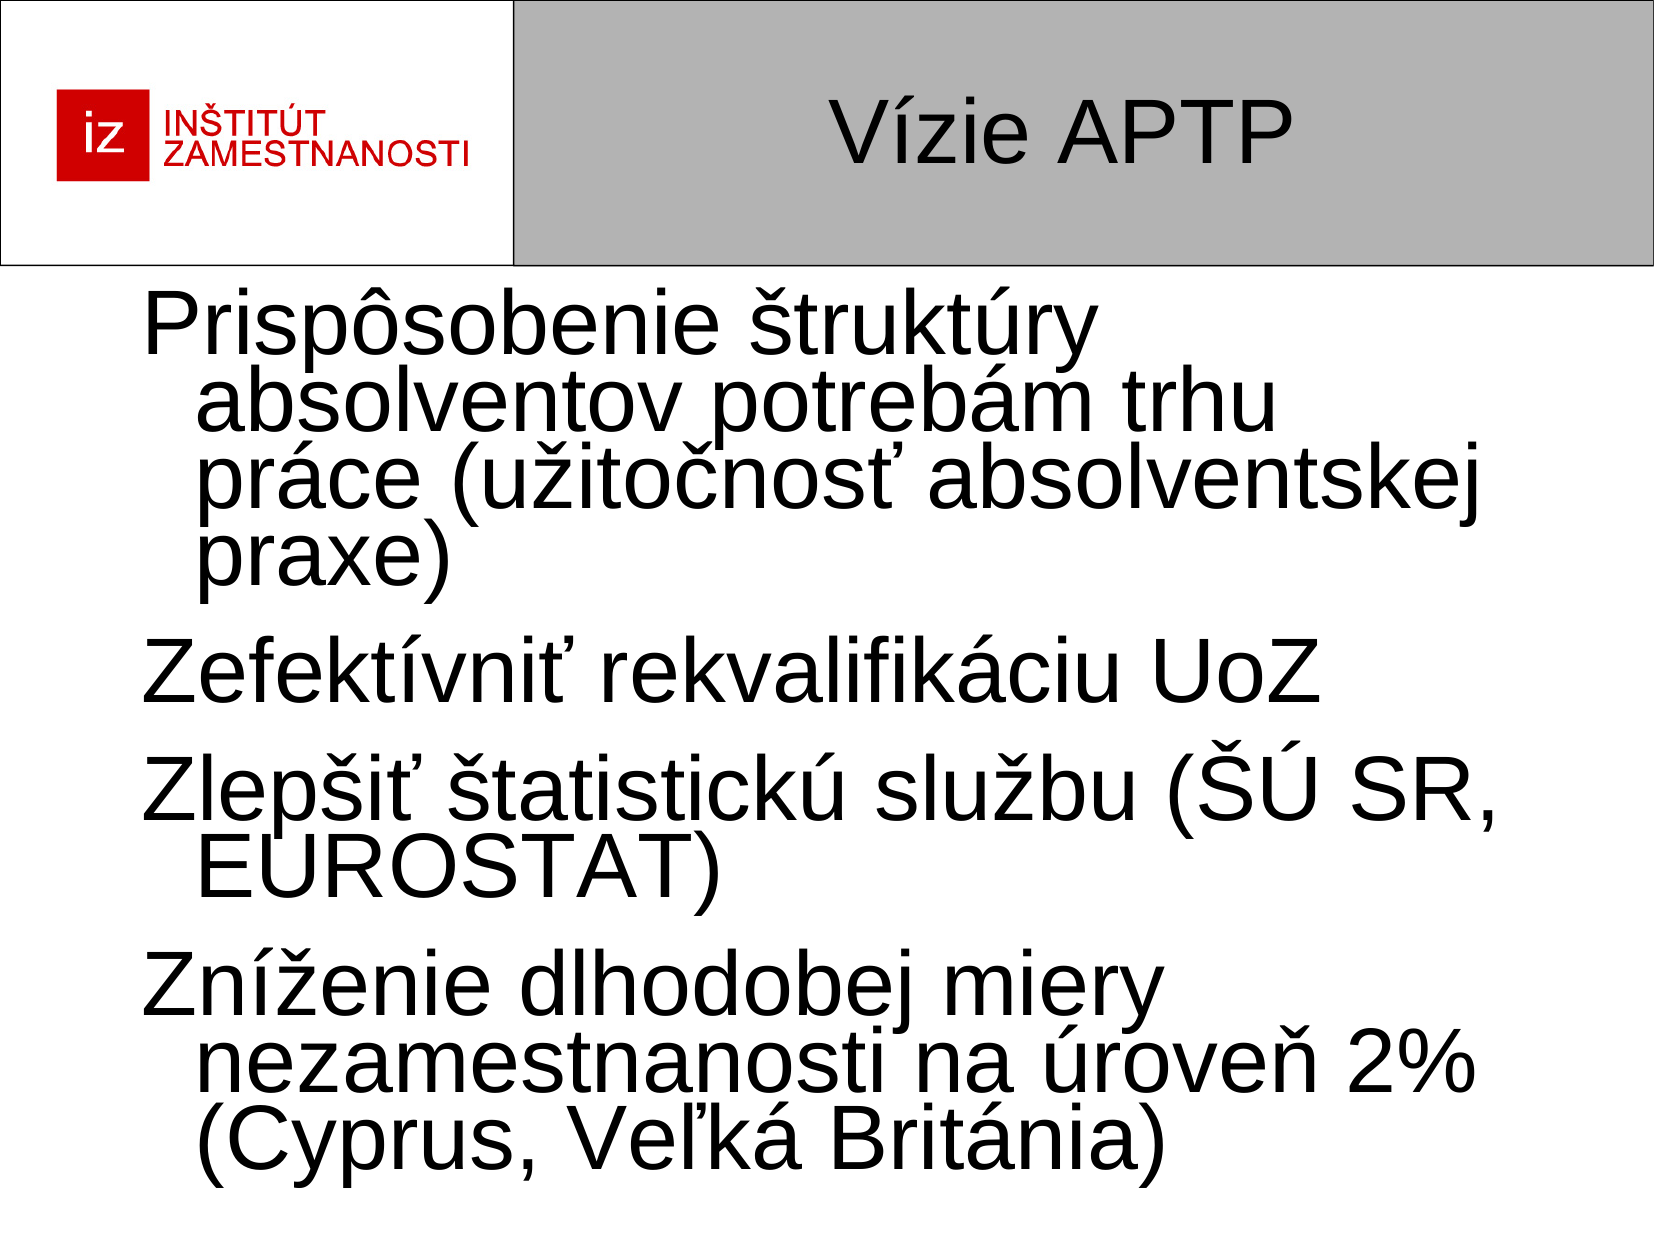

# Vízie APTP
Prispôsobenie štruktúry absolventov potrebám trhu práce (užitočnosť absolventskej praxe)
Zefektívniť rekvalifikáciu UoZ
Zlepšiť štatistickú službu (ŠÚ SR, EUROSTAT)
Zníženie dlhodobej miery nezamestnanosti na úroveň 2% (Cyprus, Veľká Británia)